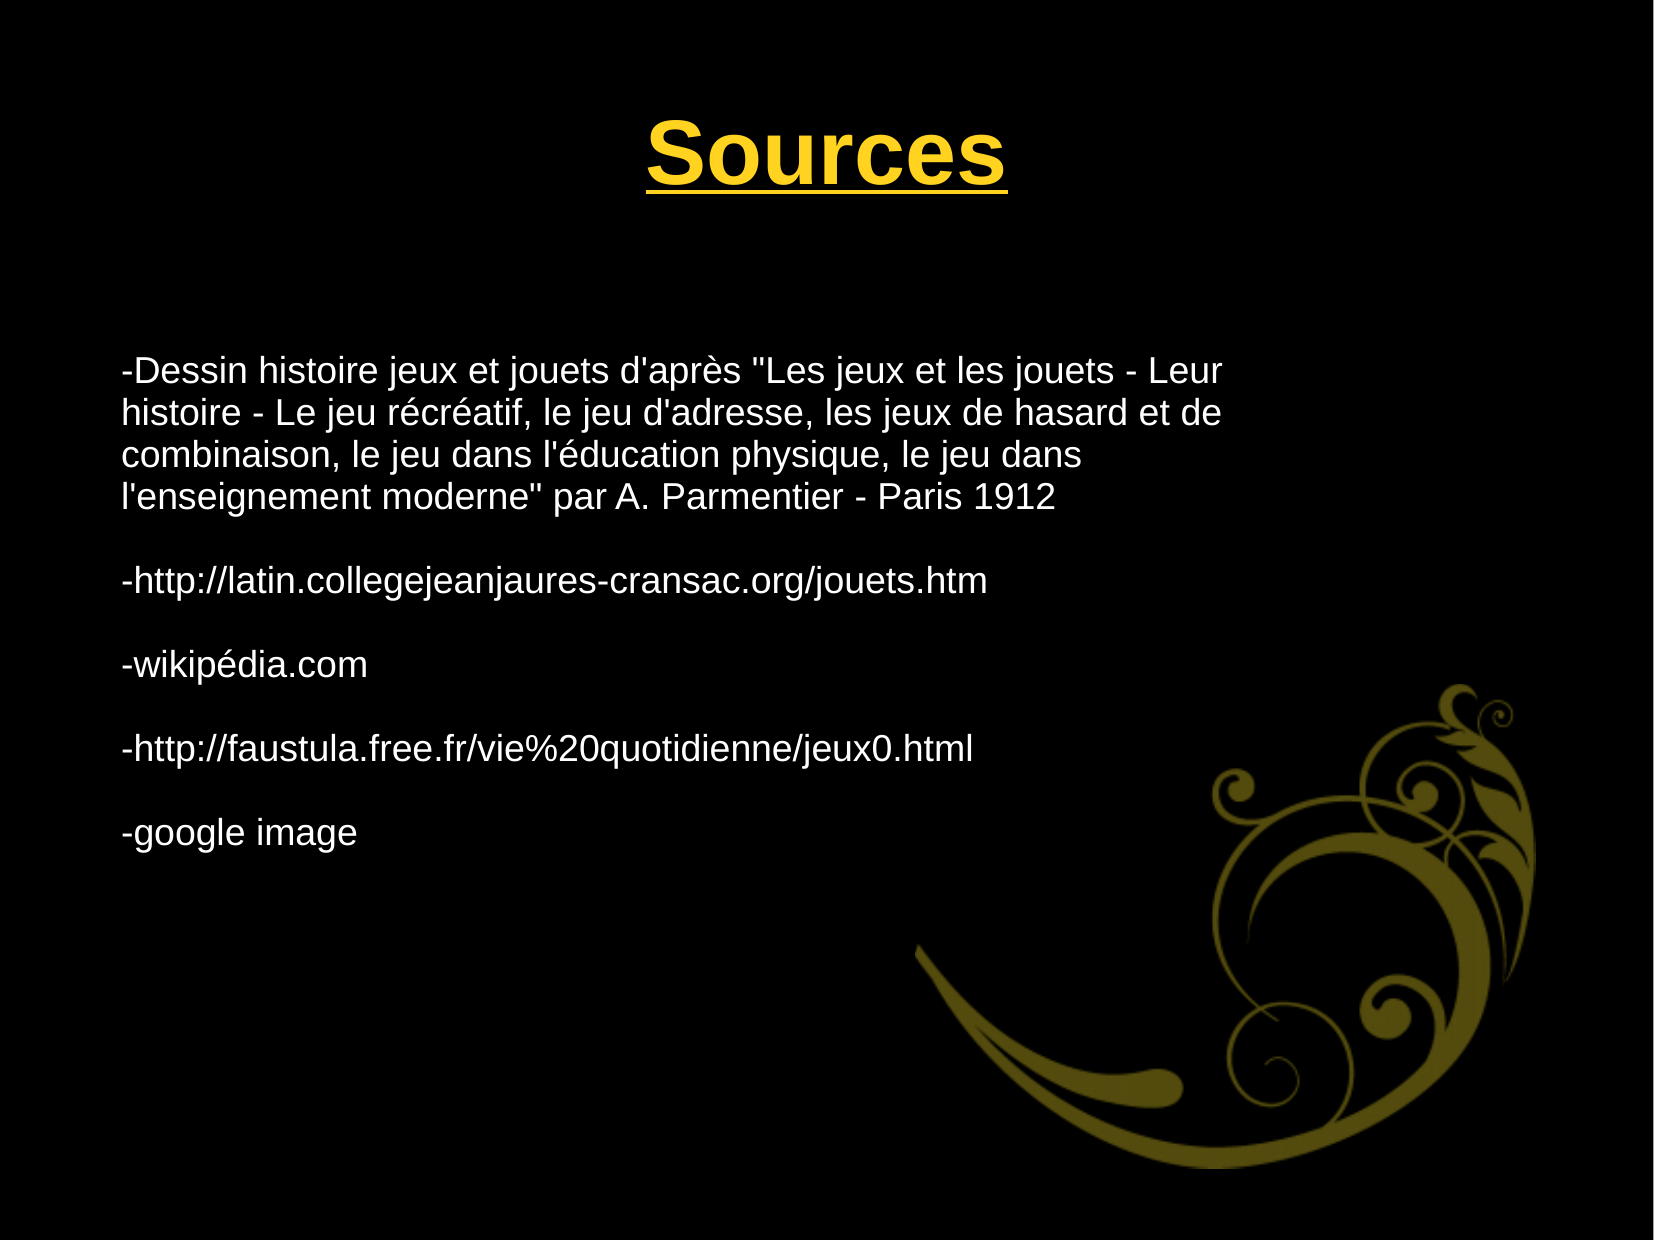

# Sources
-Dessin histoire jeux et jouets d'après "Les jeux et les jouets - Leur histoire - Le jeu récréatif, le jeu d'adresse, les jeux de hasard et de combinaison, le jeu dans l'éducation physique, le jeu dans l'enseignement moderne" par A. Parmentier - Paris 1912
-http://latin.collegejeanjaures-cransac.org/jouets.htm
-wikipédia.com
-http://faustula.free.fr/vie%20quotidienne/jeux0.html
-google image